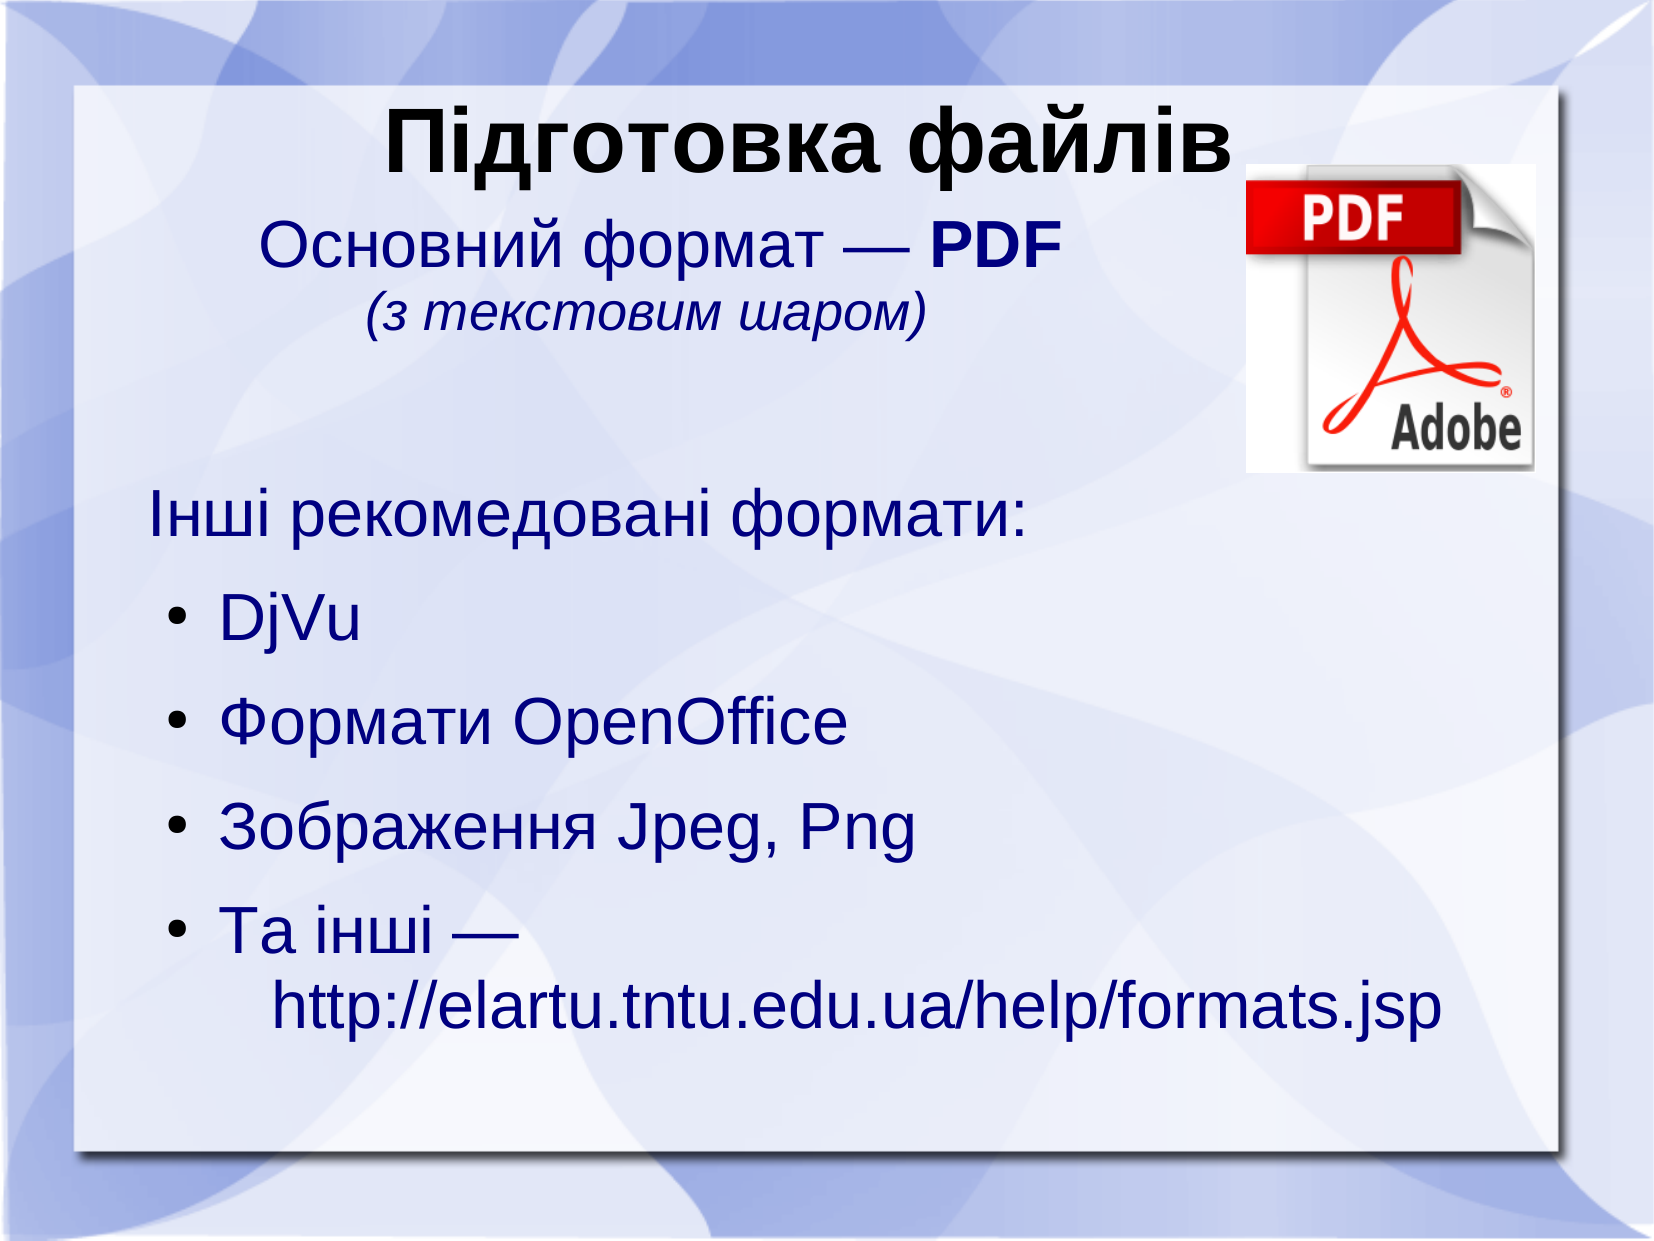

# Підготовка файлів
 Основний формат — PDF
 (з текстовим шаром)
Інші рекомедовані формати:
DjVu
Формати OpenOffice
Зображення Jpeg, Png
Та інші — http://elartu.tntu.edu.ua/help/formats.jsp